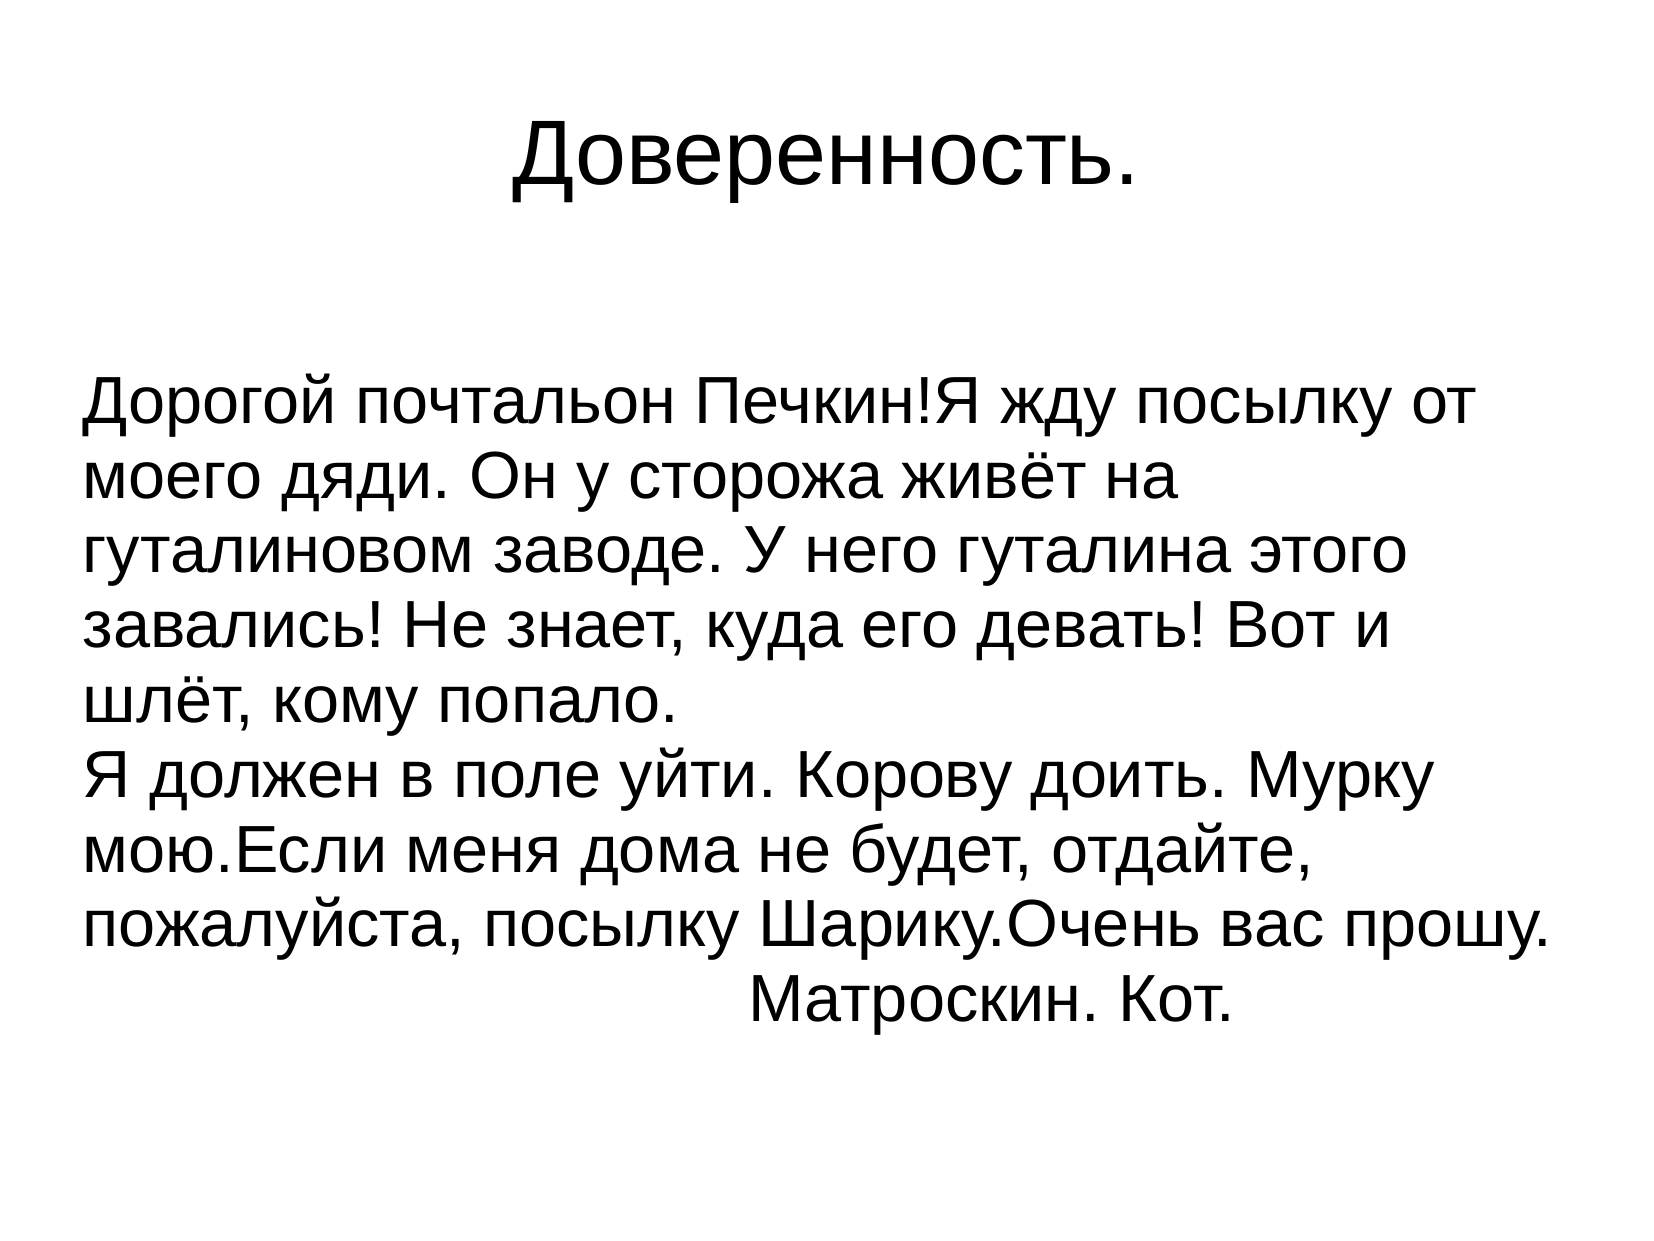

# Доверенность.
Дорогой почтальон Печкин!Я жду посылку от моего дяди. Он у сторожа живёт на гуталиновом заводе. У него гуталина этого завались! Не знает, куда его девать! Вот и шлёт, кому попало.
Я должен в поле уйти. Корову доить. Мурку мою.Если меня дома не будет, отдайте, пожалуйста, посылку Шарику.Очень вас прошу.
 Матроскин. Кот.